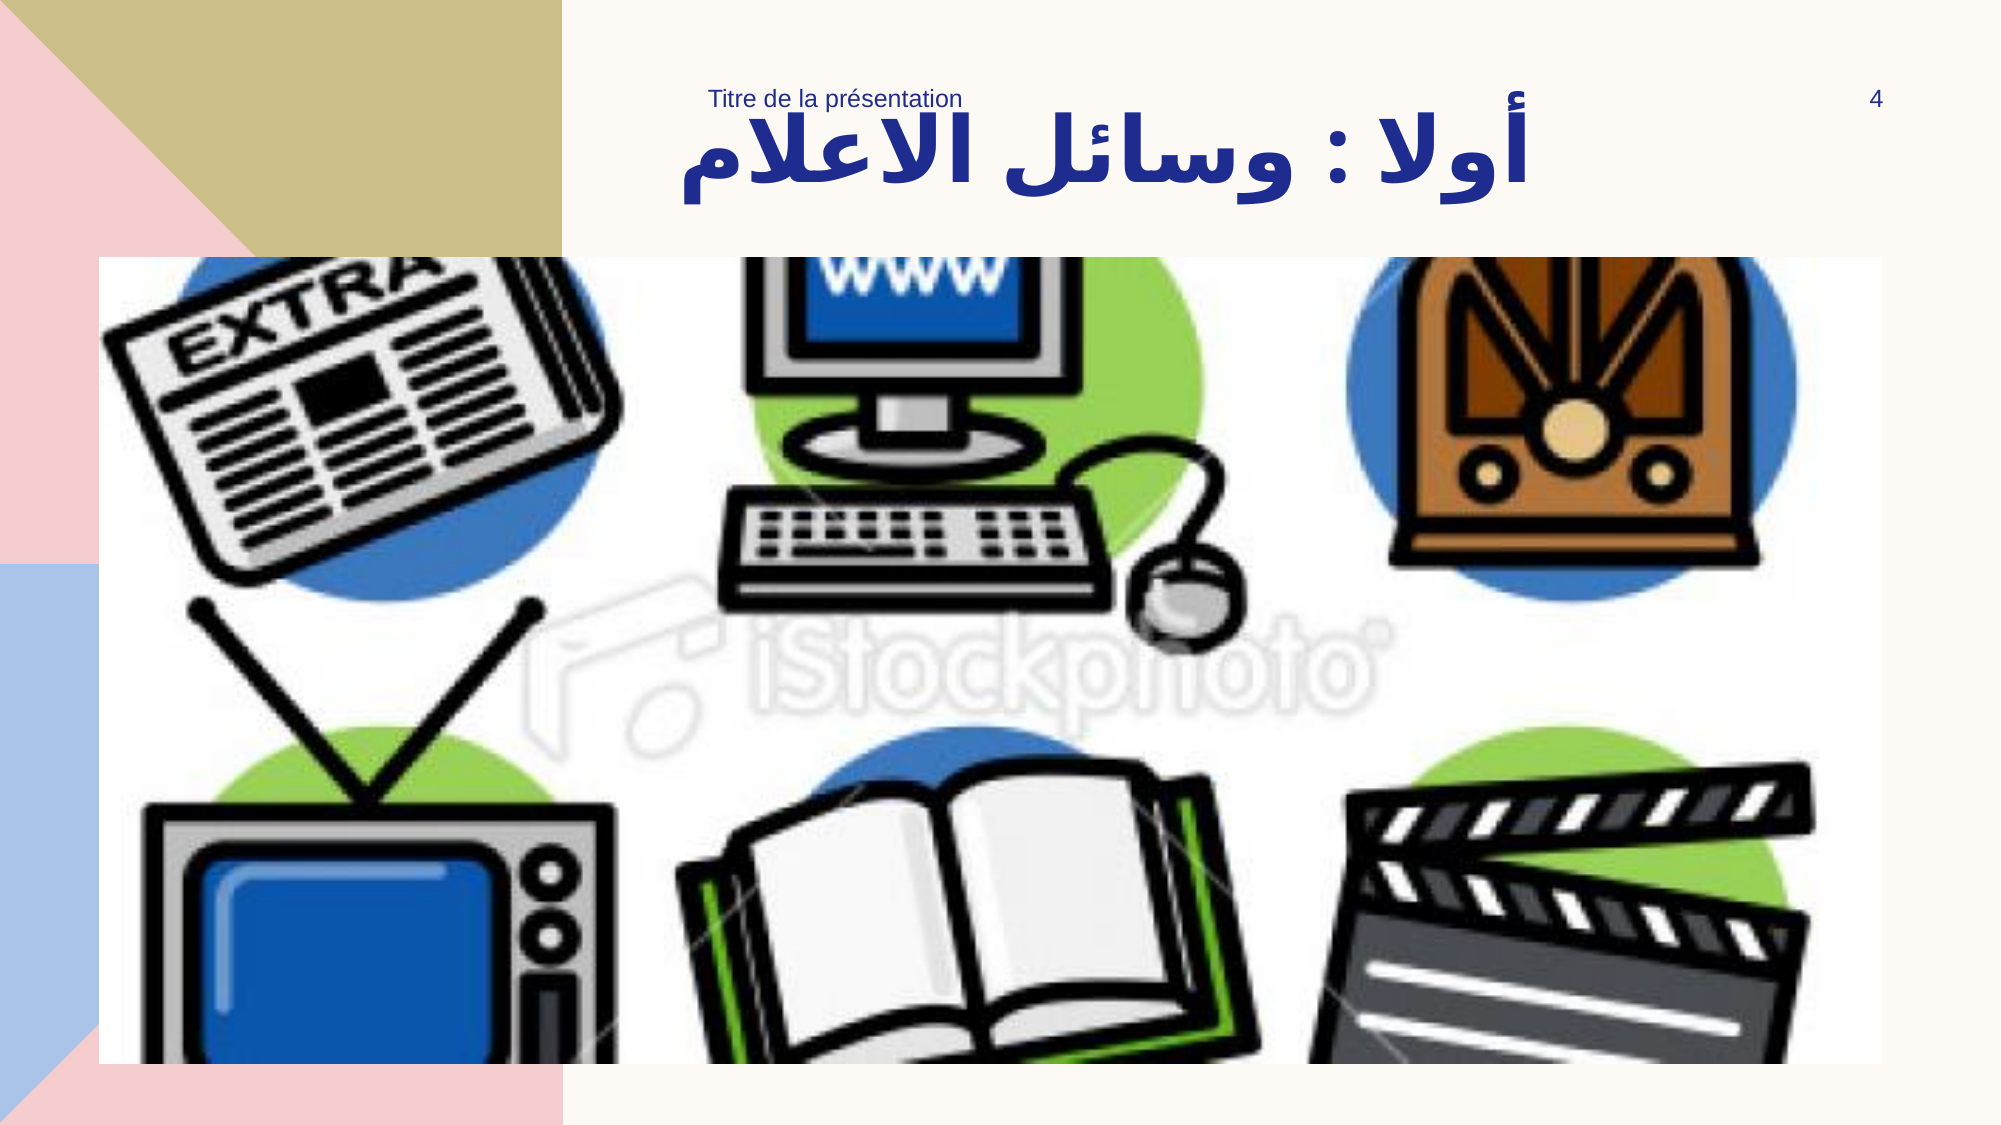

Titre de la présentation
# أولا : وسائل الاعلام